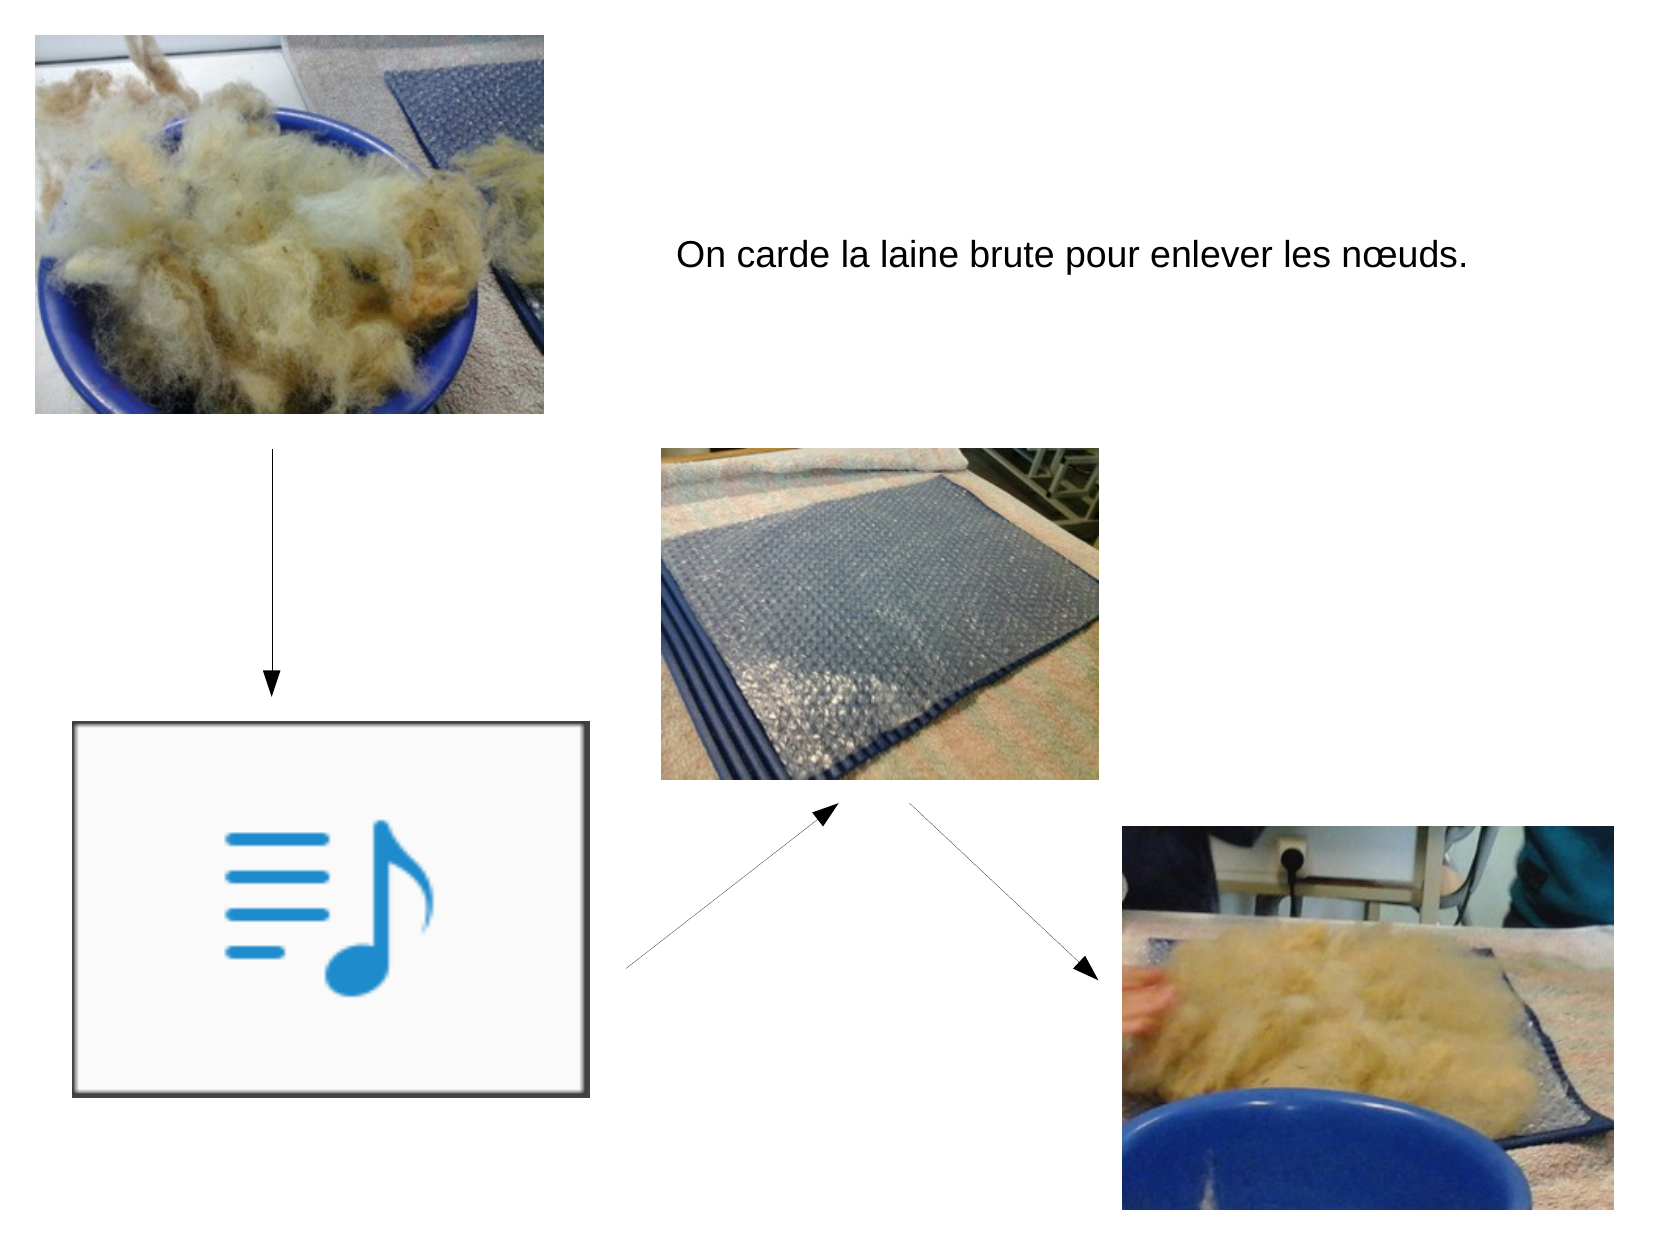

On carde la laine brute pour enlever les nœuds.